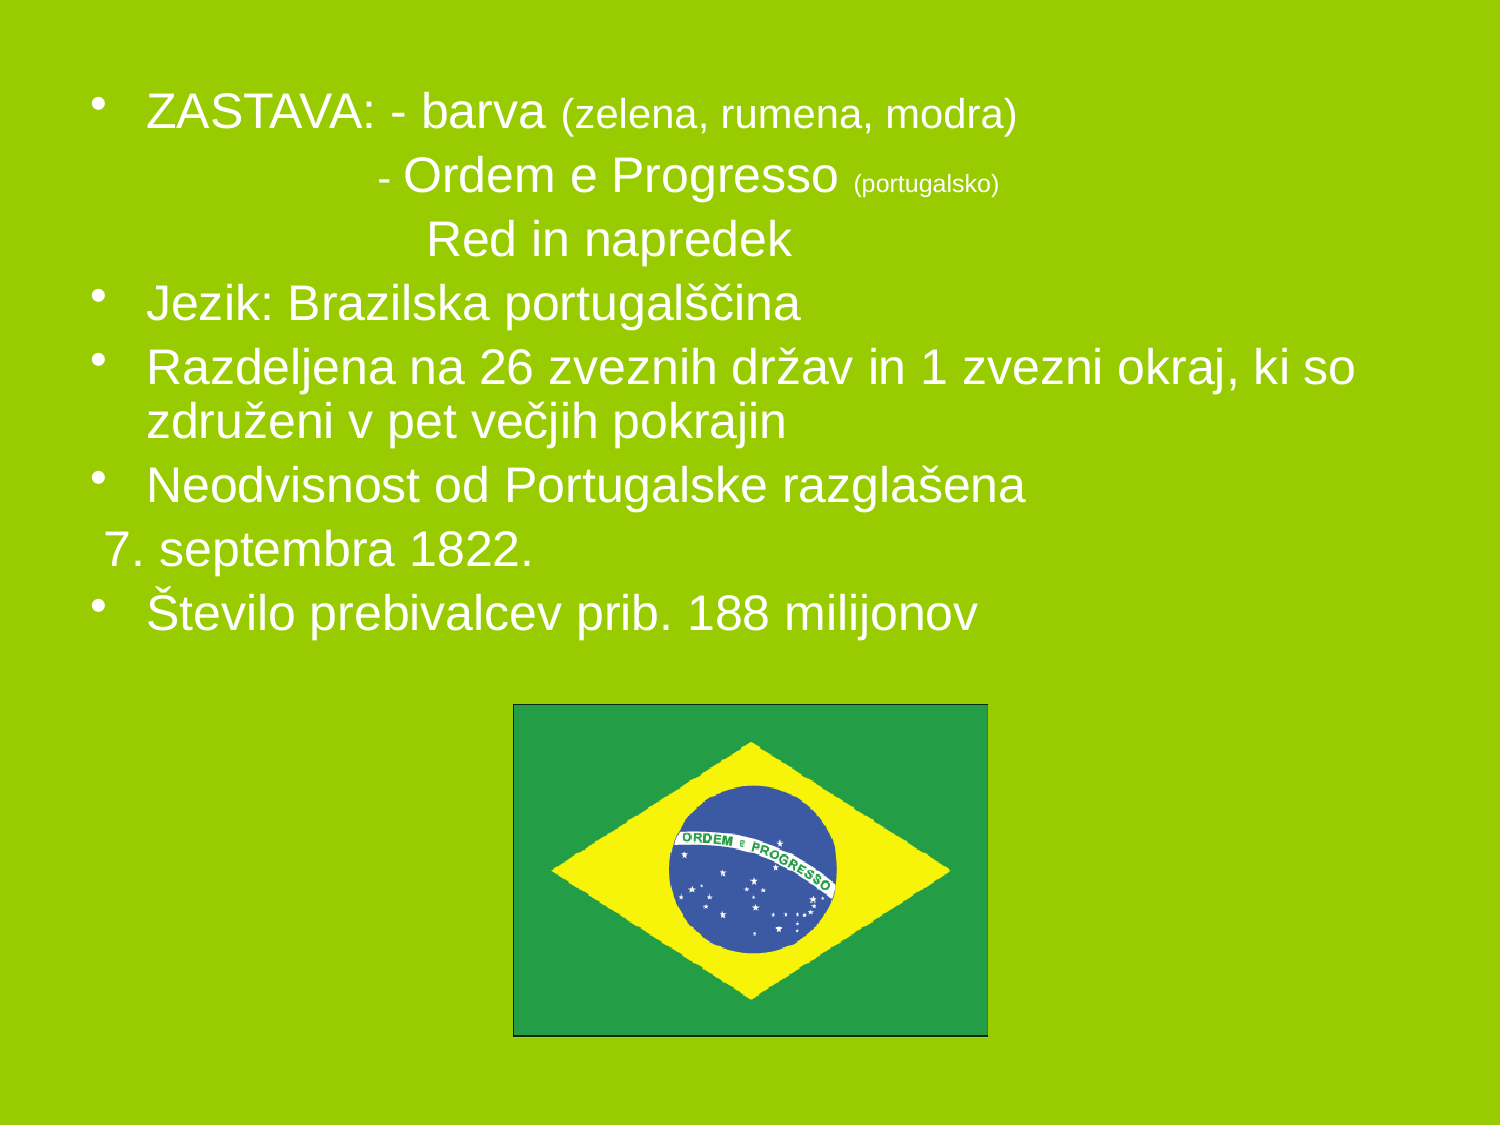

# ZASTAVA: - barva (zelena, rumena, modra)
 - Ordem e Progresso (portugalsko)
 Red in napredek
Jezik: Brazilska portugalščina
Razdeljena na 26 zveznih držav in 1 zvezni okraj, ki so združeni v pet večjih pokrajin
Neodvisnost od Portugalske razglašena
 7. septembra 1822.
Število prebivalcev prib. 188 milijonov